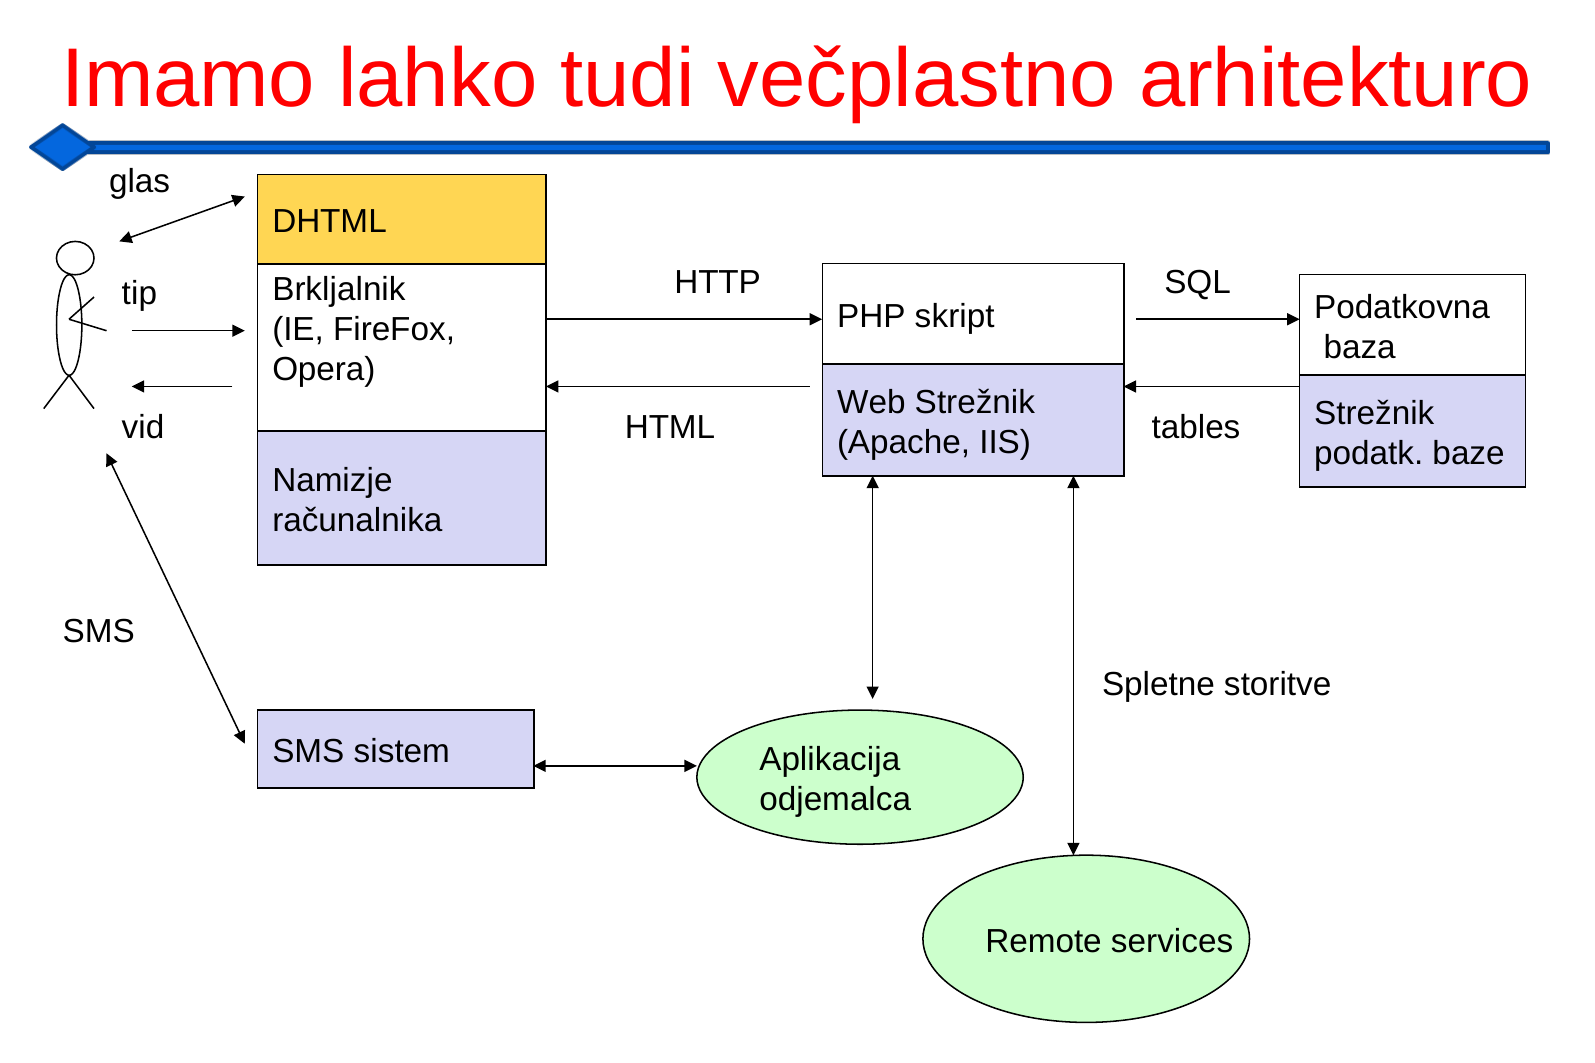

# Imamo lahko tudi večplastno arhitekturo
glas
DHTML
HTTP
SQL
tip
PHP skript
Brkljalnik
(IE, FireFox,
Opera)
Podatkovna
 baza
Web Strežnik
(Apache, IIS)
Strežnik
podatk. baze
vid
HTML
tables
Namizje
računalnika
SMS
Spletne storitve
SMS sistem
Aplikacija
odjemalca
Remote services